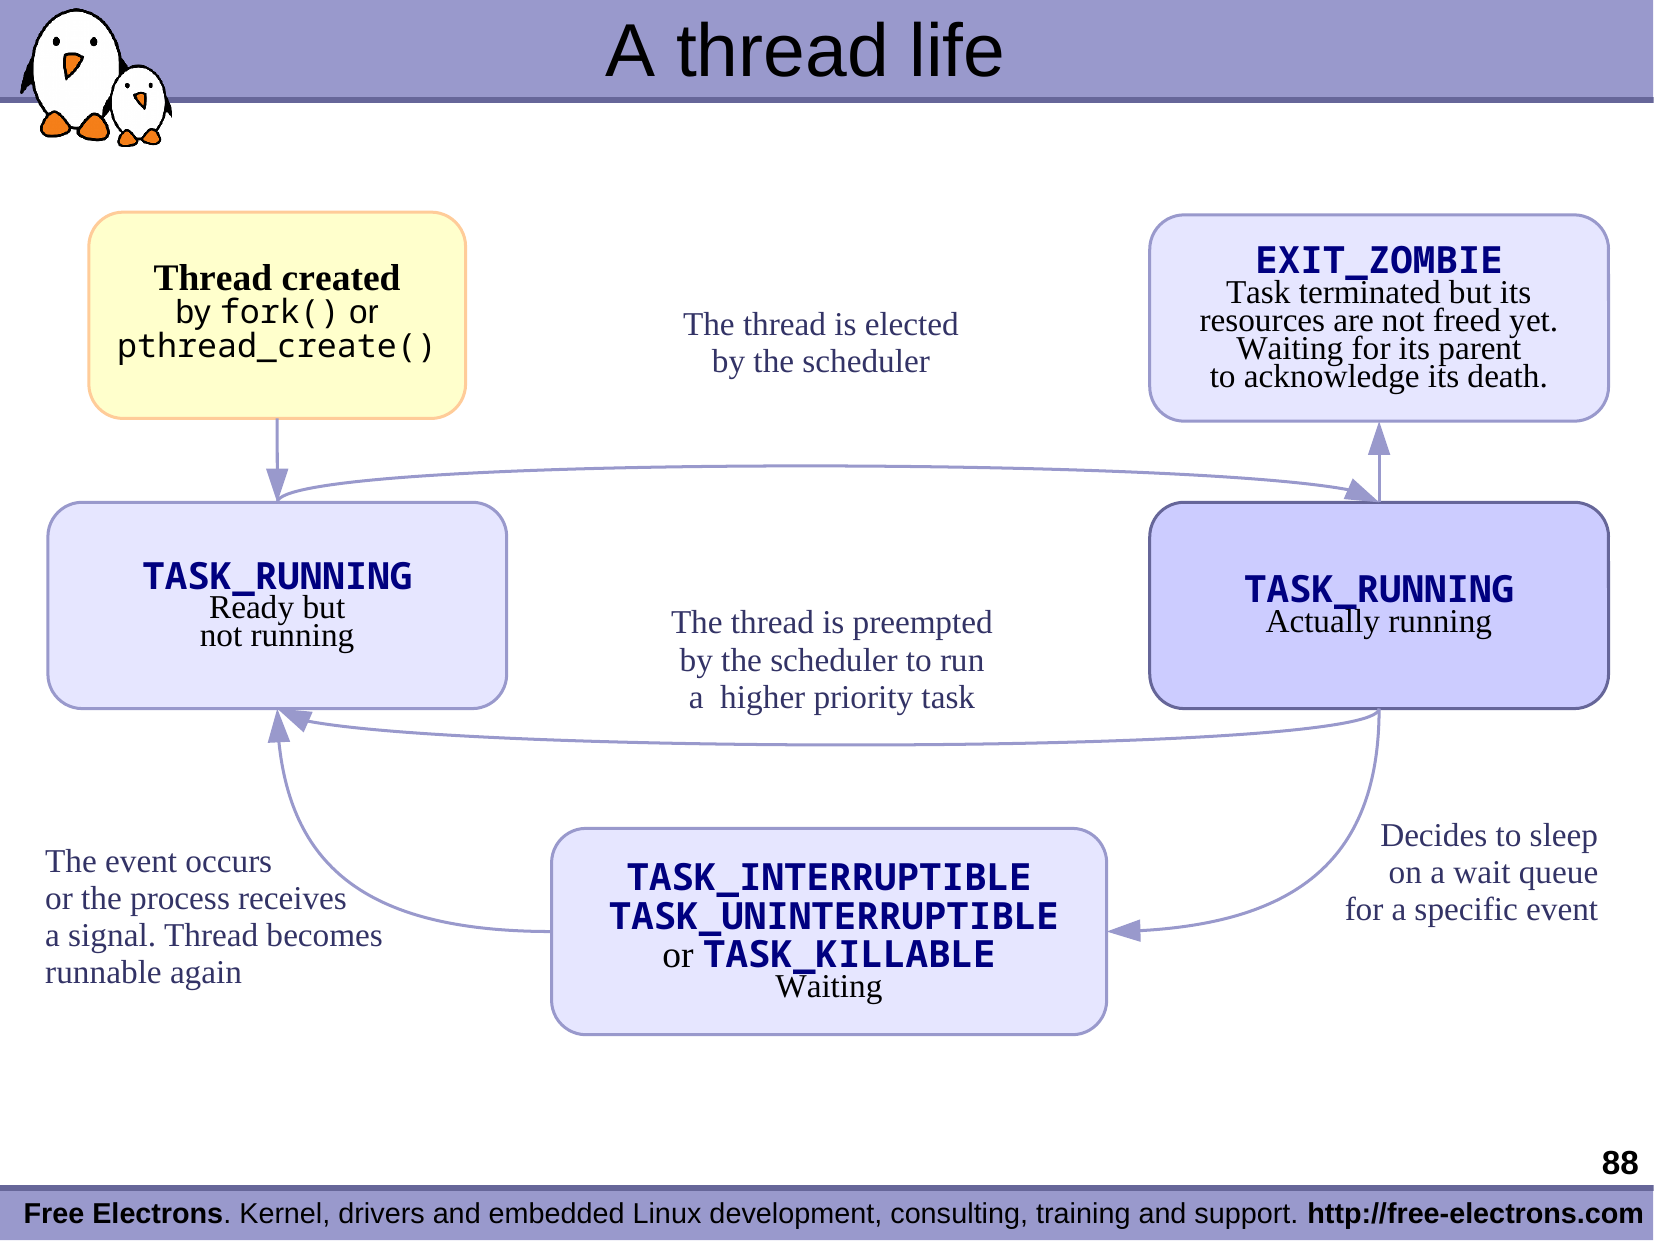

# A thread life
Thread created
by fork() or
pthread_create()
EXIT_ZOMBIE
Task terminated but its
resources are not freed yet.
Waiting for its parent
to acknowledge its death.
The thread is elected
by the scheduler
TASK_RUNNING
Ready but
not running
TASK_RUNNING
Actually running
The thread is preempted
by the scheduler to run
a higher priority task
Decides to sleep
on a wait queue
for a specific event
TASK_INTERRUPTIBLE
 TASK_UNINTERRUPTIBLE
or TASK_KILLABLE
Waiting
The event occurs
or the process receives
a signal. Thread becomes
runnable again